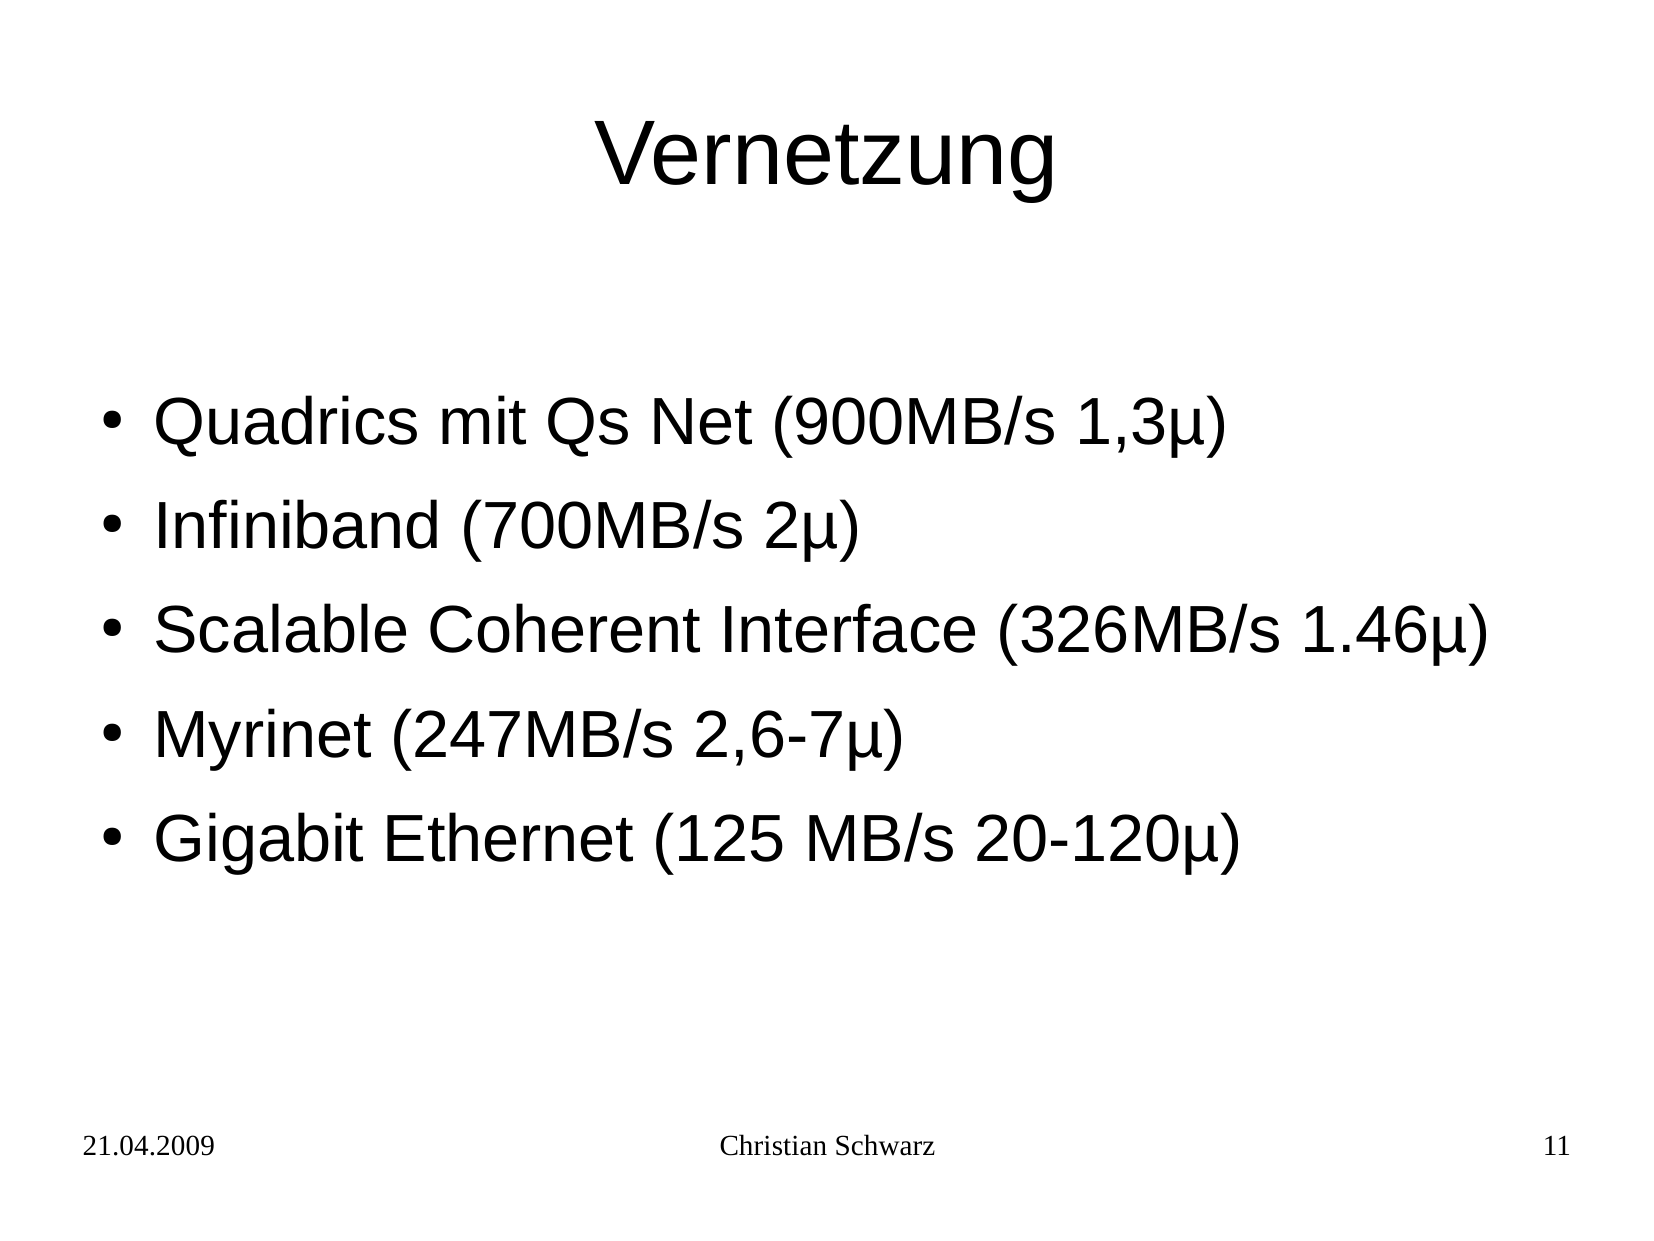

# Vernetzung
Quadrics mit Qs Net (900MB/s 1,3µ)
Infiniband (700MB/s 2µ)
Scalable Coherent Interface (326MB/s 1.46µ)
Myrinet (247MB/s 2,6-7µ)
Gigabit Ethernet (125 MB/s 20-120µ)
21.04.2009
Christian Schwarz
11